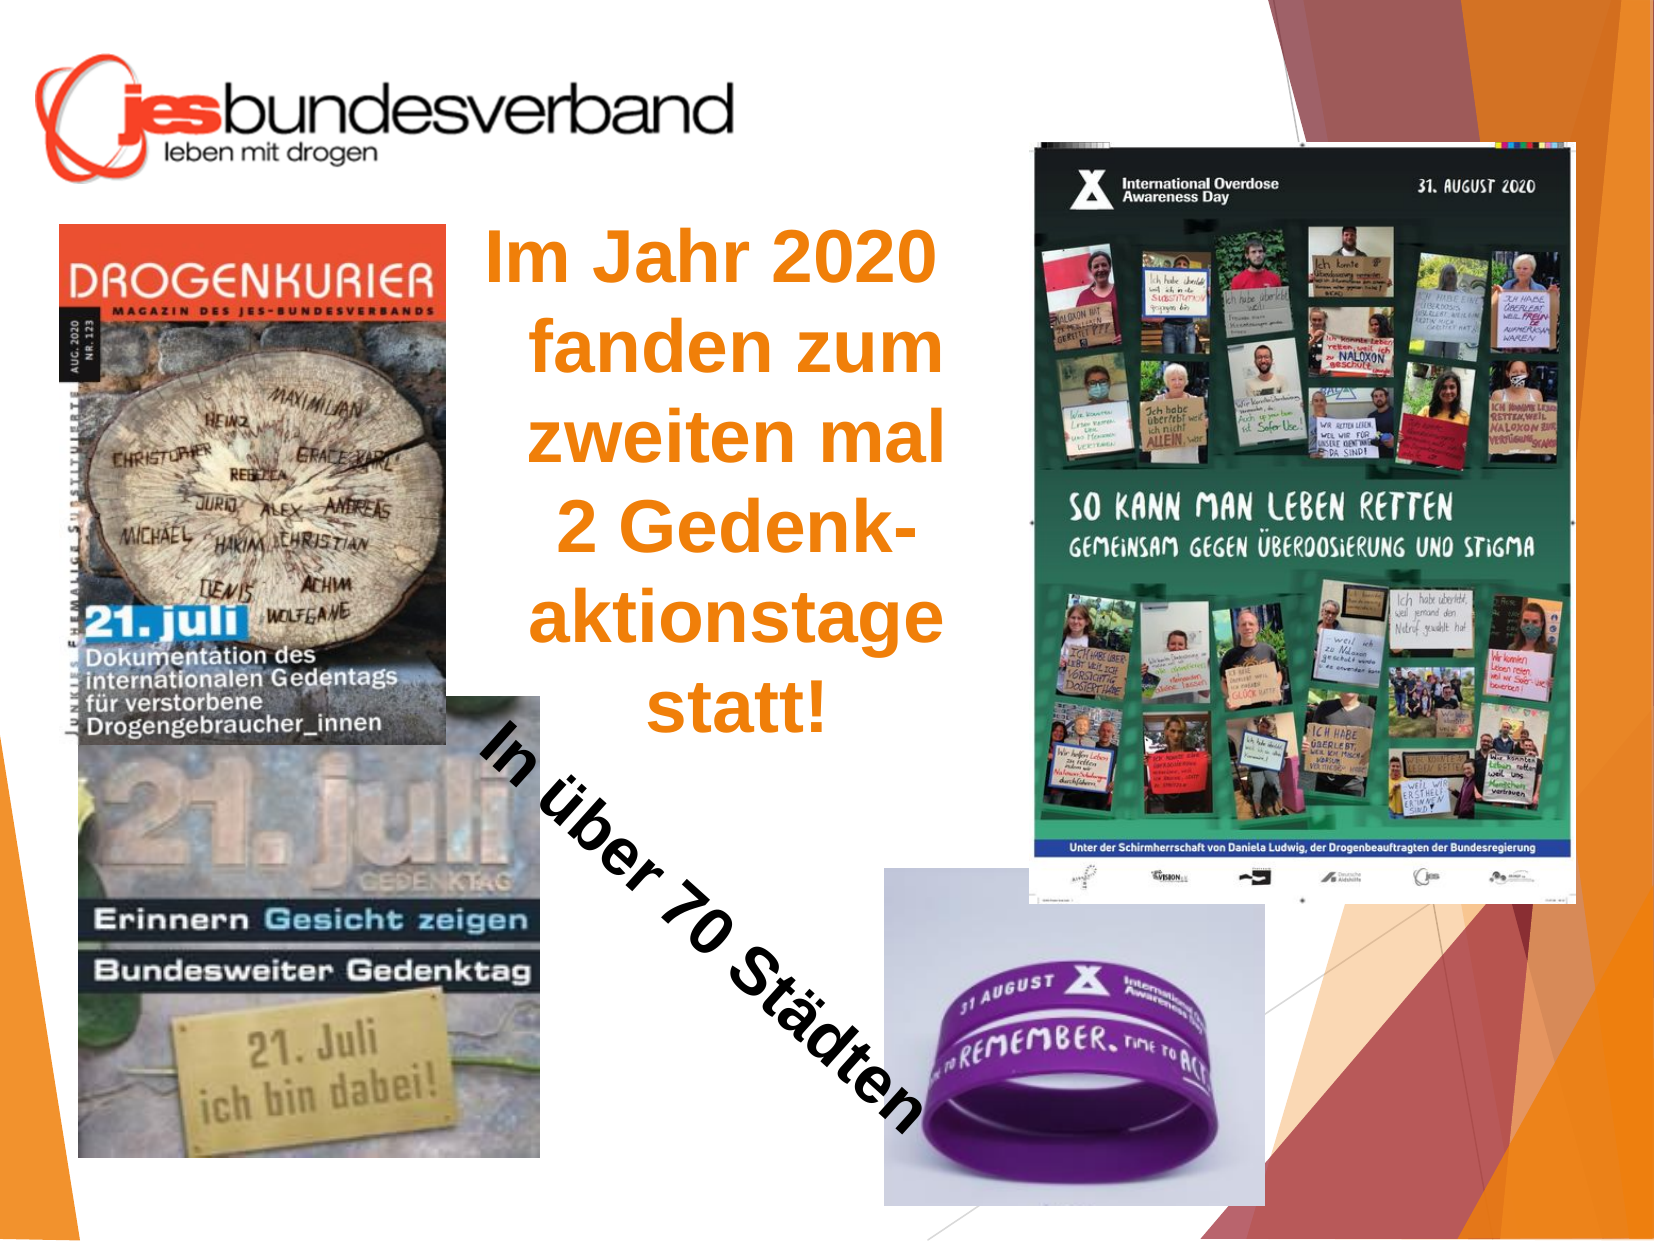

Im Jahr 2020 fanden zum zweiten mal 2 Gedenk- aktionstage statt!
In über 70 Städten